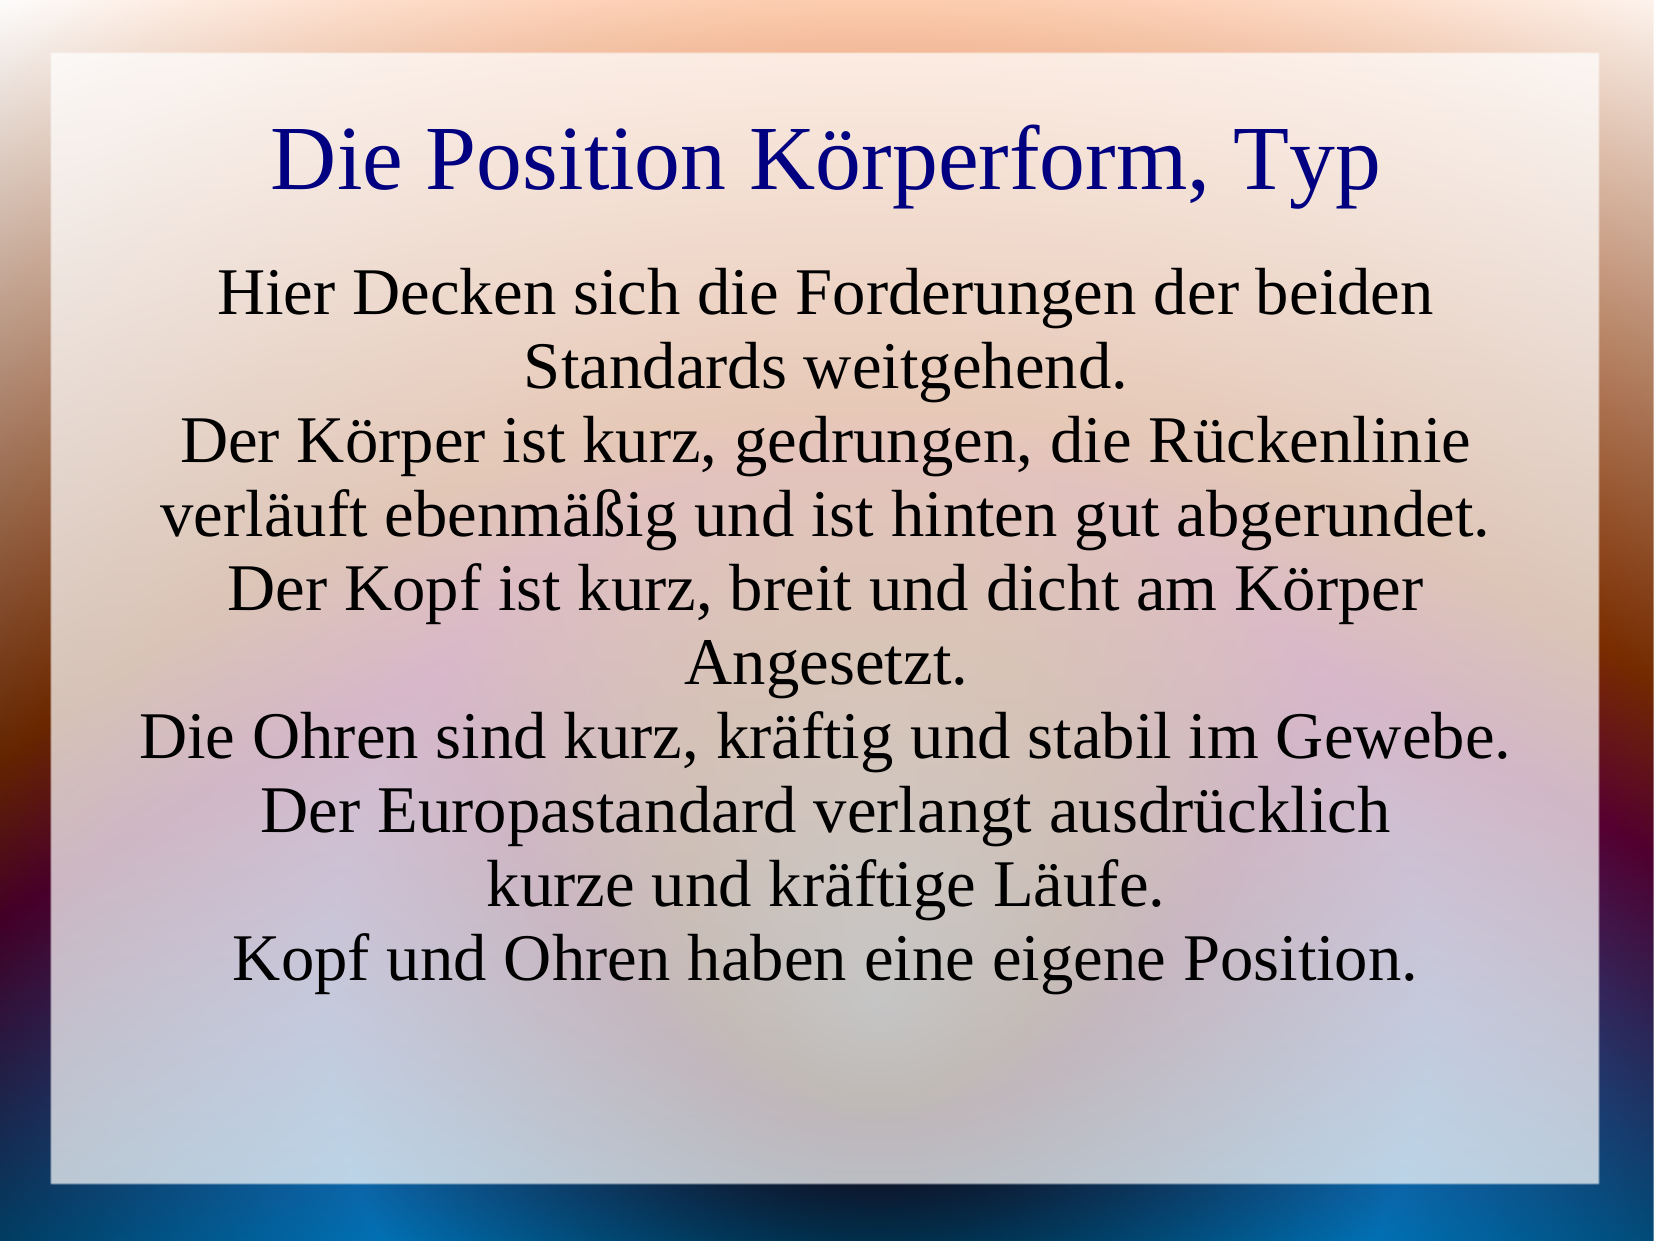

# Die Position Körperform, Typ
Hier Decken sich die Forderungen der beiden
Standards weitgehend.
Der Körper ist kurz, gedrungen, die Rückenlinie
verläuft ebenmäßig und ist hinten gut abgerundet.
Der Kopf ist kurz, breit und dicht am Körper
Angesetzt.
Die Ohren sind kurz, kräftig und stabil im Gewebe.
Der Europastandard verlangt ausdrücklich
kurze und kräftige Läufe.
Kopf und Ohren haben eine eigene Position.